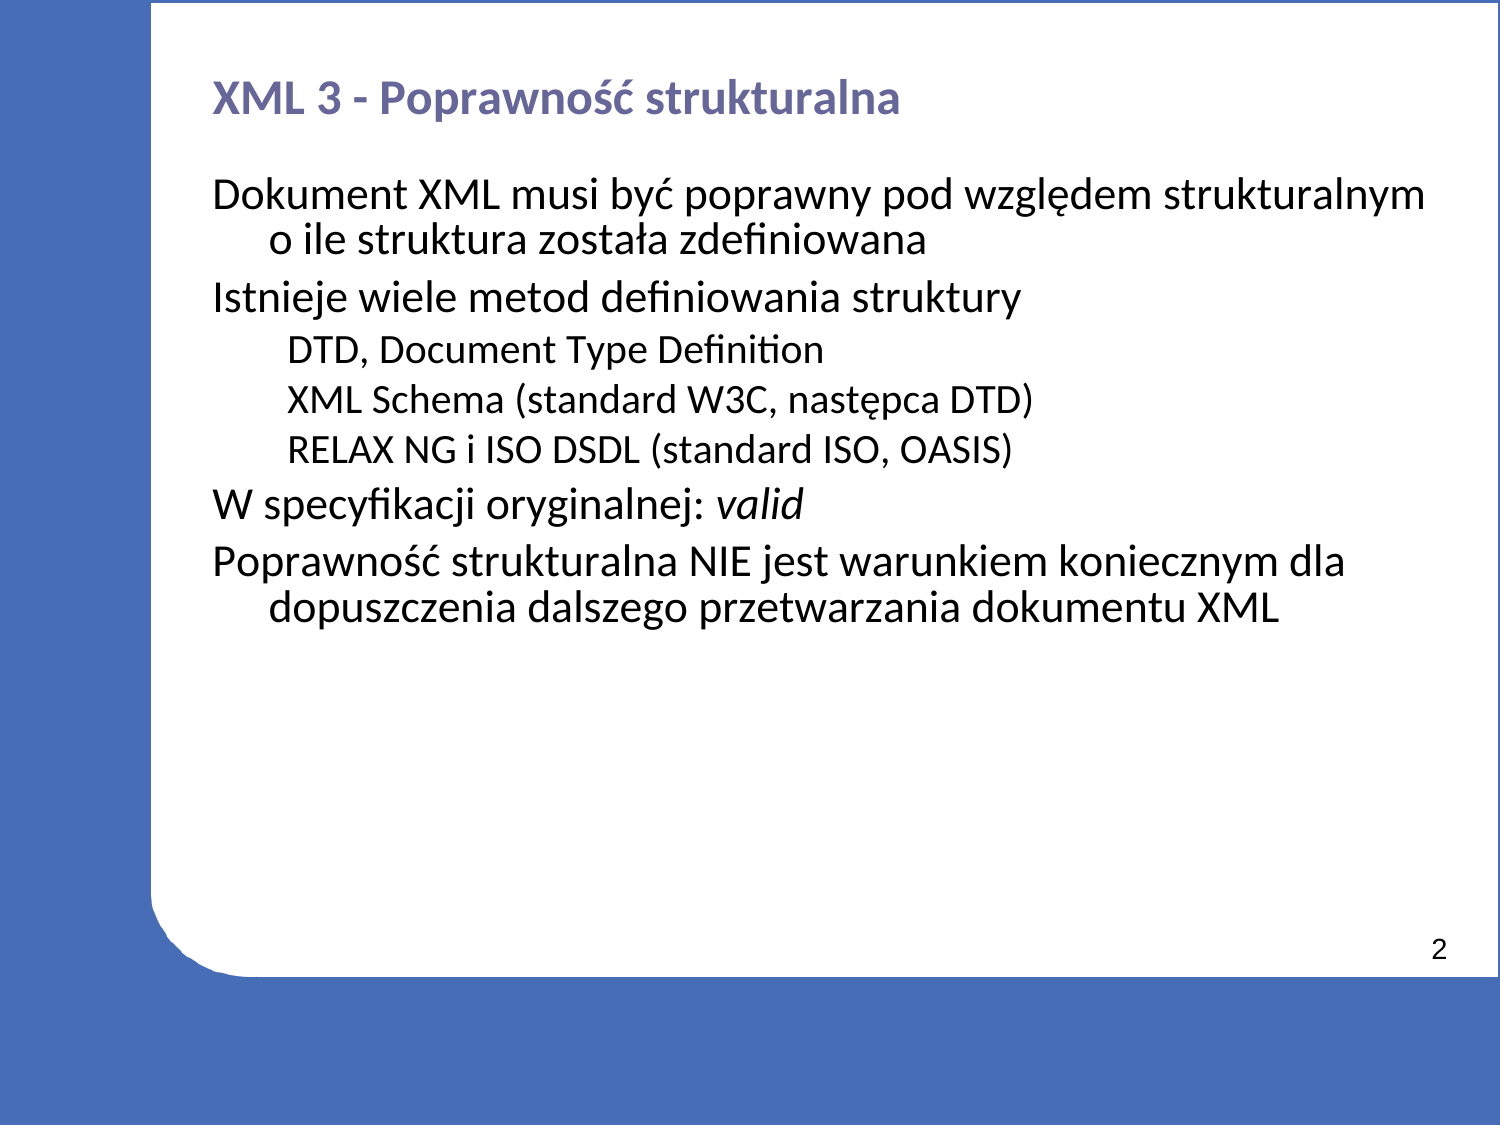

# XML 3 - Poprawność strukturalna
Dokument XML musi być poprawny pod względem strukturalnym o ile struktura została zdefiniowana
Istnieje wiele metod definiowania struktury
DTD, Document Type Definition
XML Schema (standard W3C, następca DTD)
RELAX NG i ISO DSDL (standard ISO, OASIS)
W specyfikacji oryginalnej: valid
Poprawność strukturalna NIE jest warunkiem koniecznym dla dopuszczenia dalszego przetwarzania dokumentu XML
2